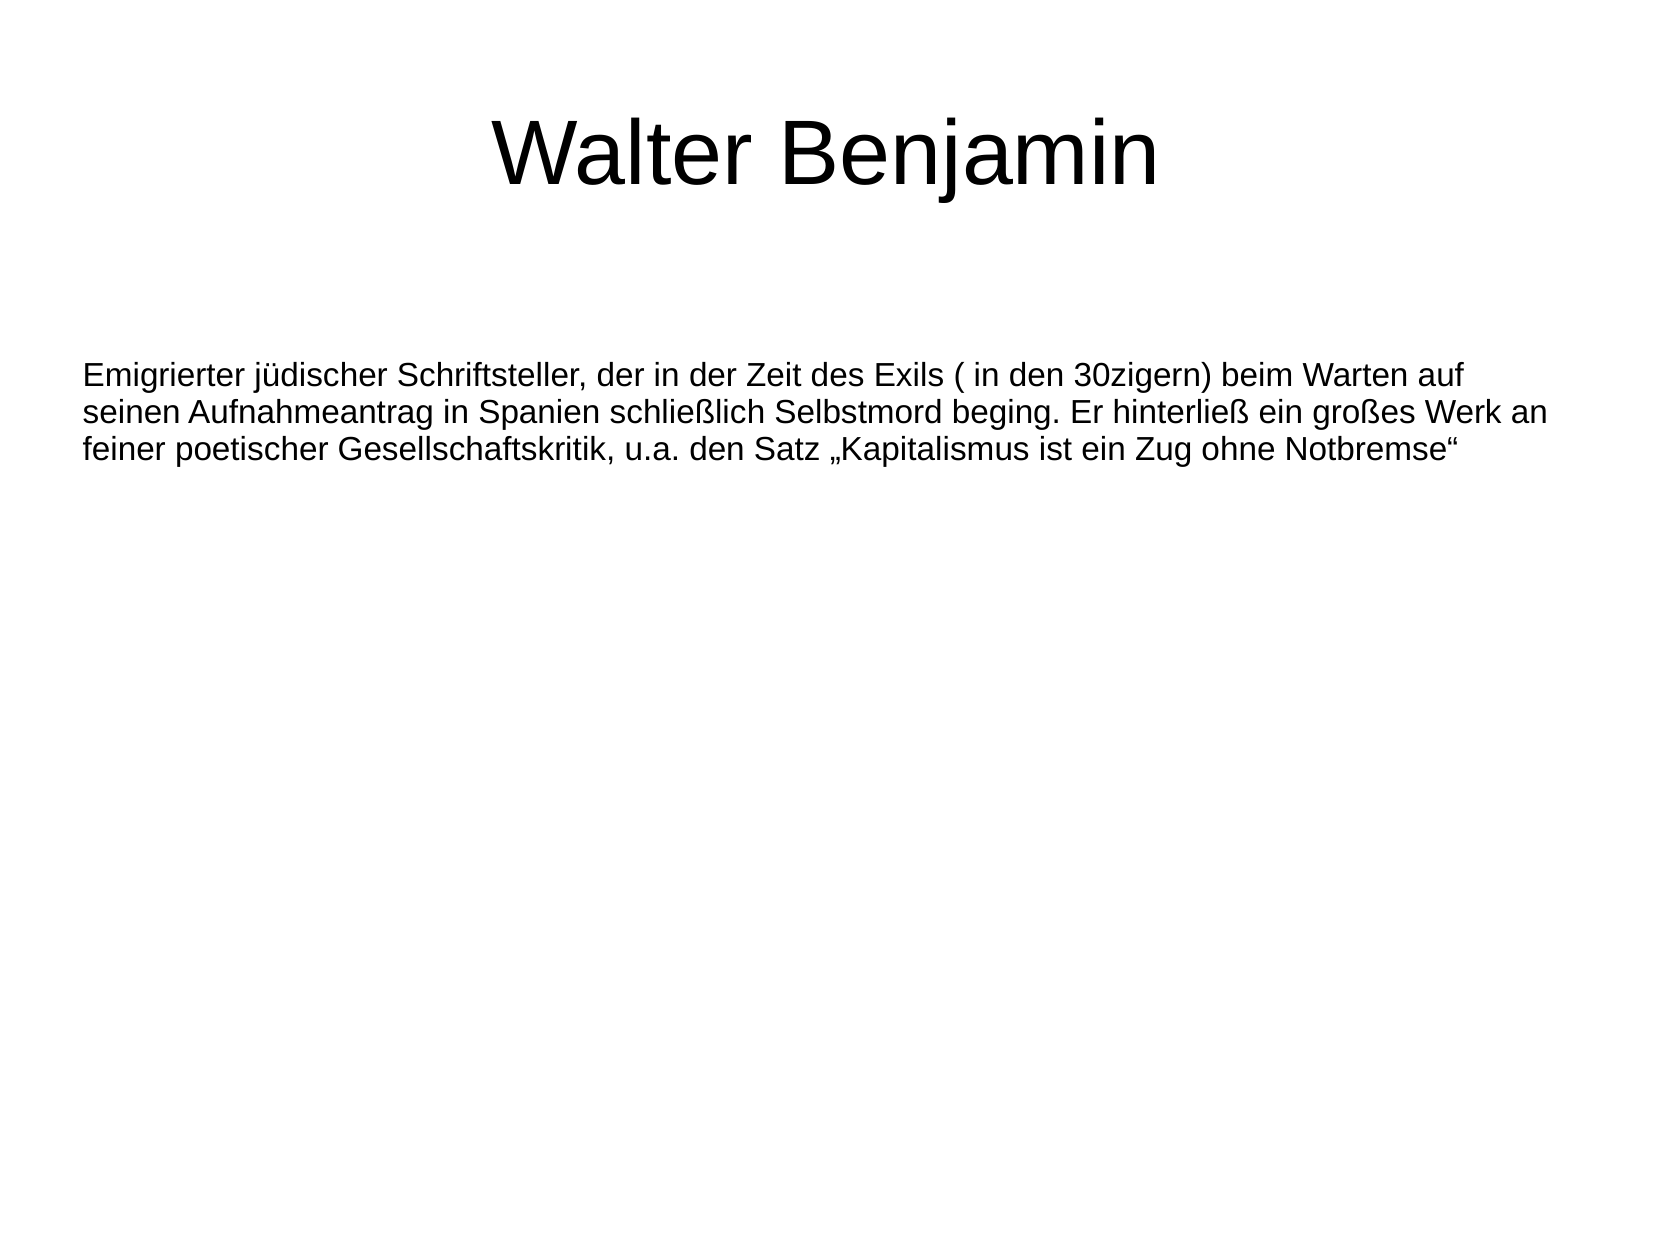

# Walter Benjamin
Emigrierter jüdischer Schriftsteller, der in der Zeit des Exils ( in den 30zigern) beim Warten auf seinen Aufnahmeantrag in Spanien schließlich Selbstmord beging. Er hinterließ ein großes Werk an feiner poetischer Gesellschaftskritik, u.a. den Satz „Kapitalismus ist ein Zug ohne Notbremse“